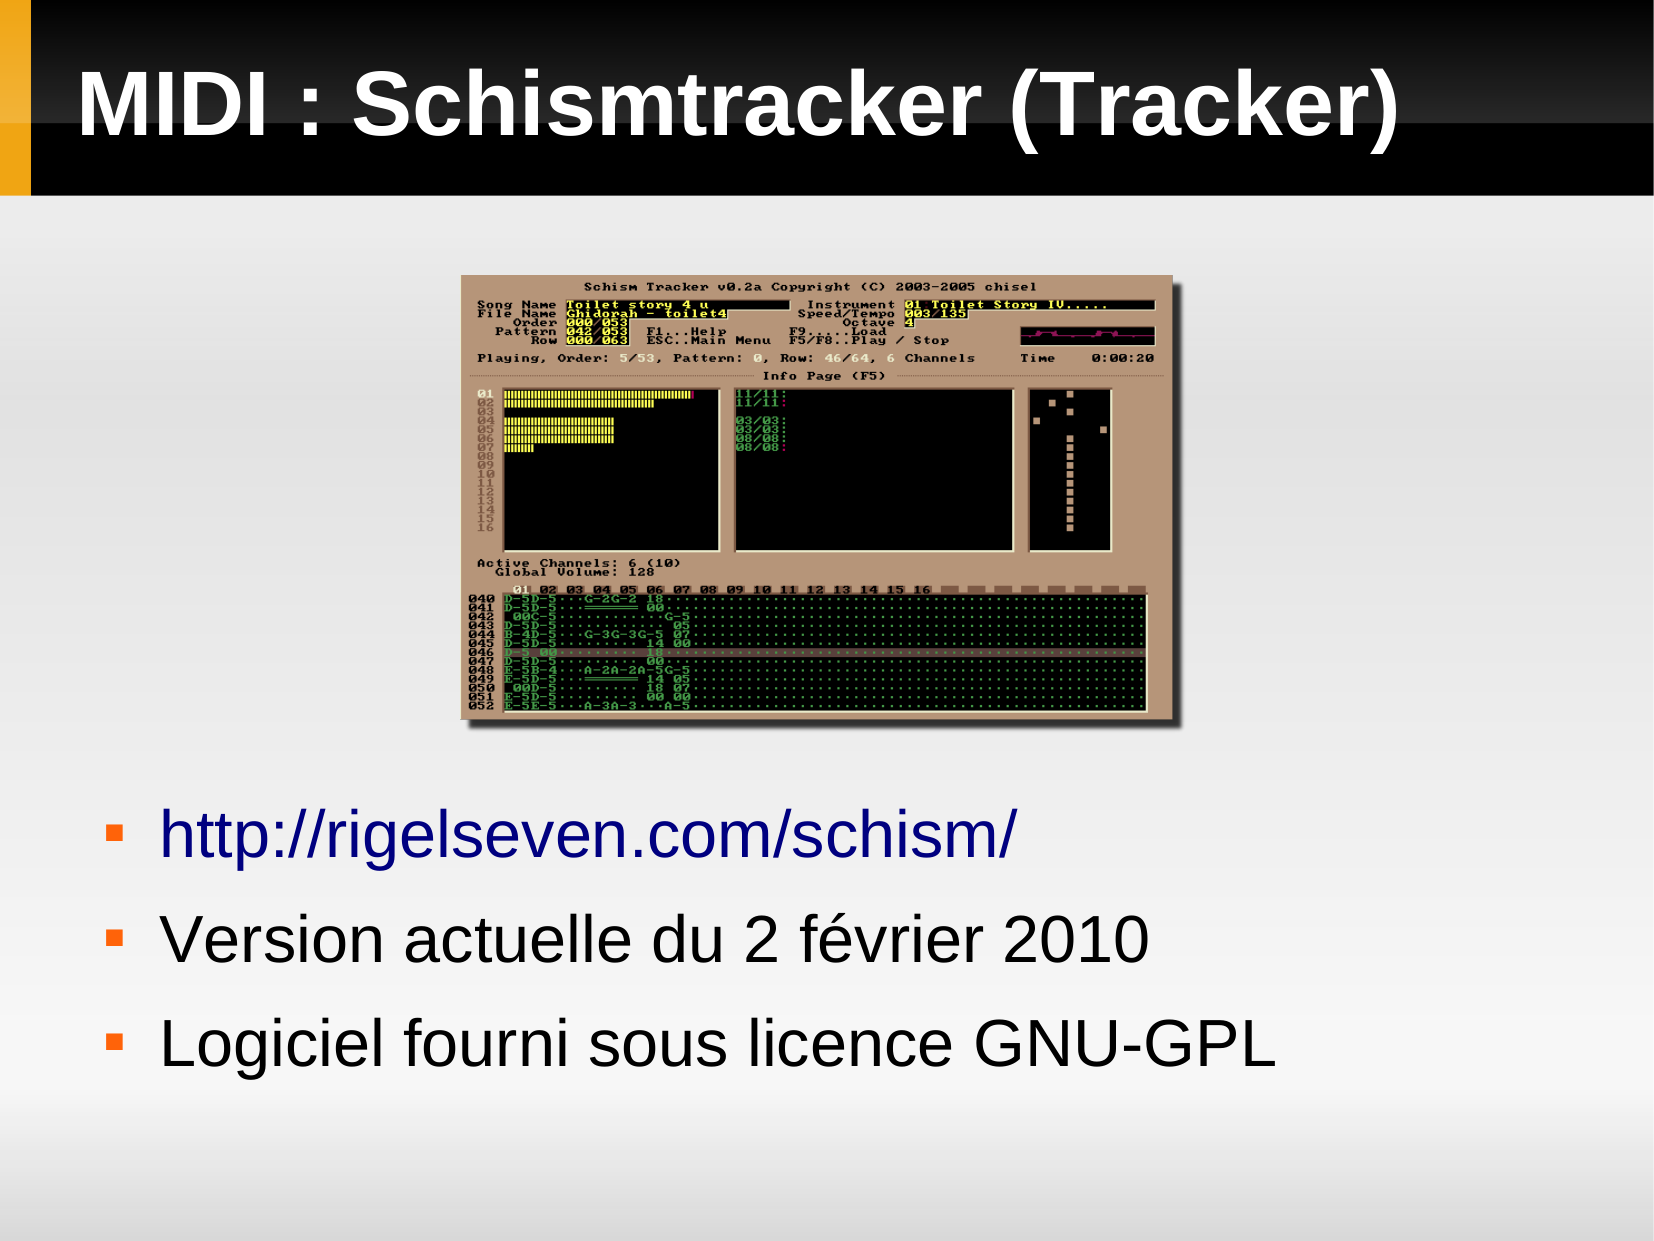

# MIDI : Schismtracker (Tracker)
http://rigelseven.com/schism/
Version actuelle du 2 février 2010
Logiciel fourni sous licence GNU-GPL